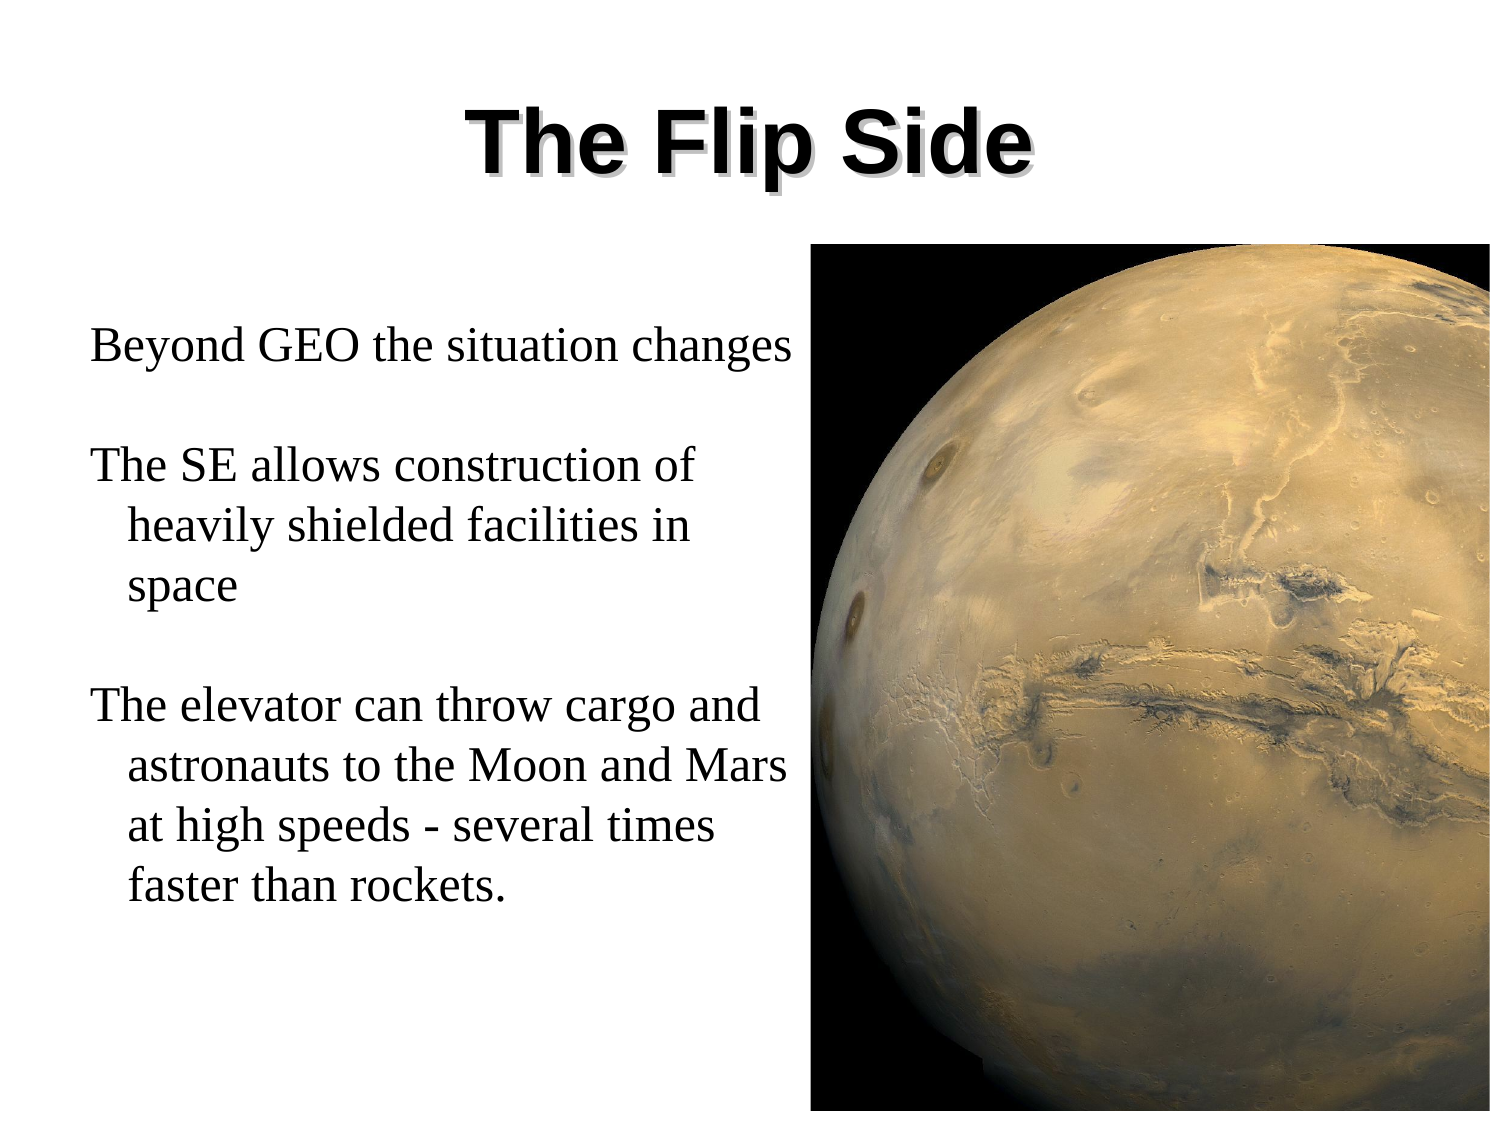

# The Flip Side
Beyond GEO the situation changes
The SE allows construction of heavily shielded facilities in space
The elevator can throw cargo and astronauts to the Moon and Mars at high speeds - several times faster than rockets.